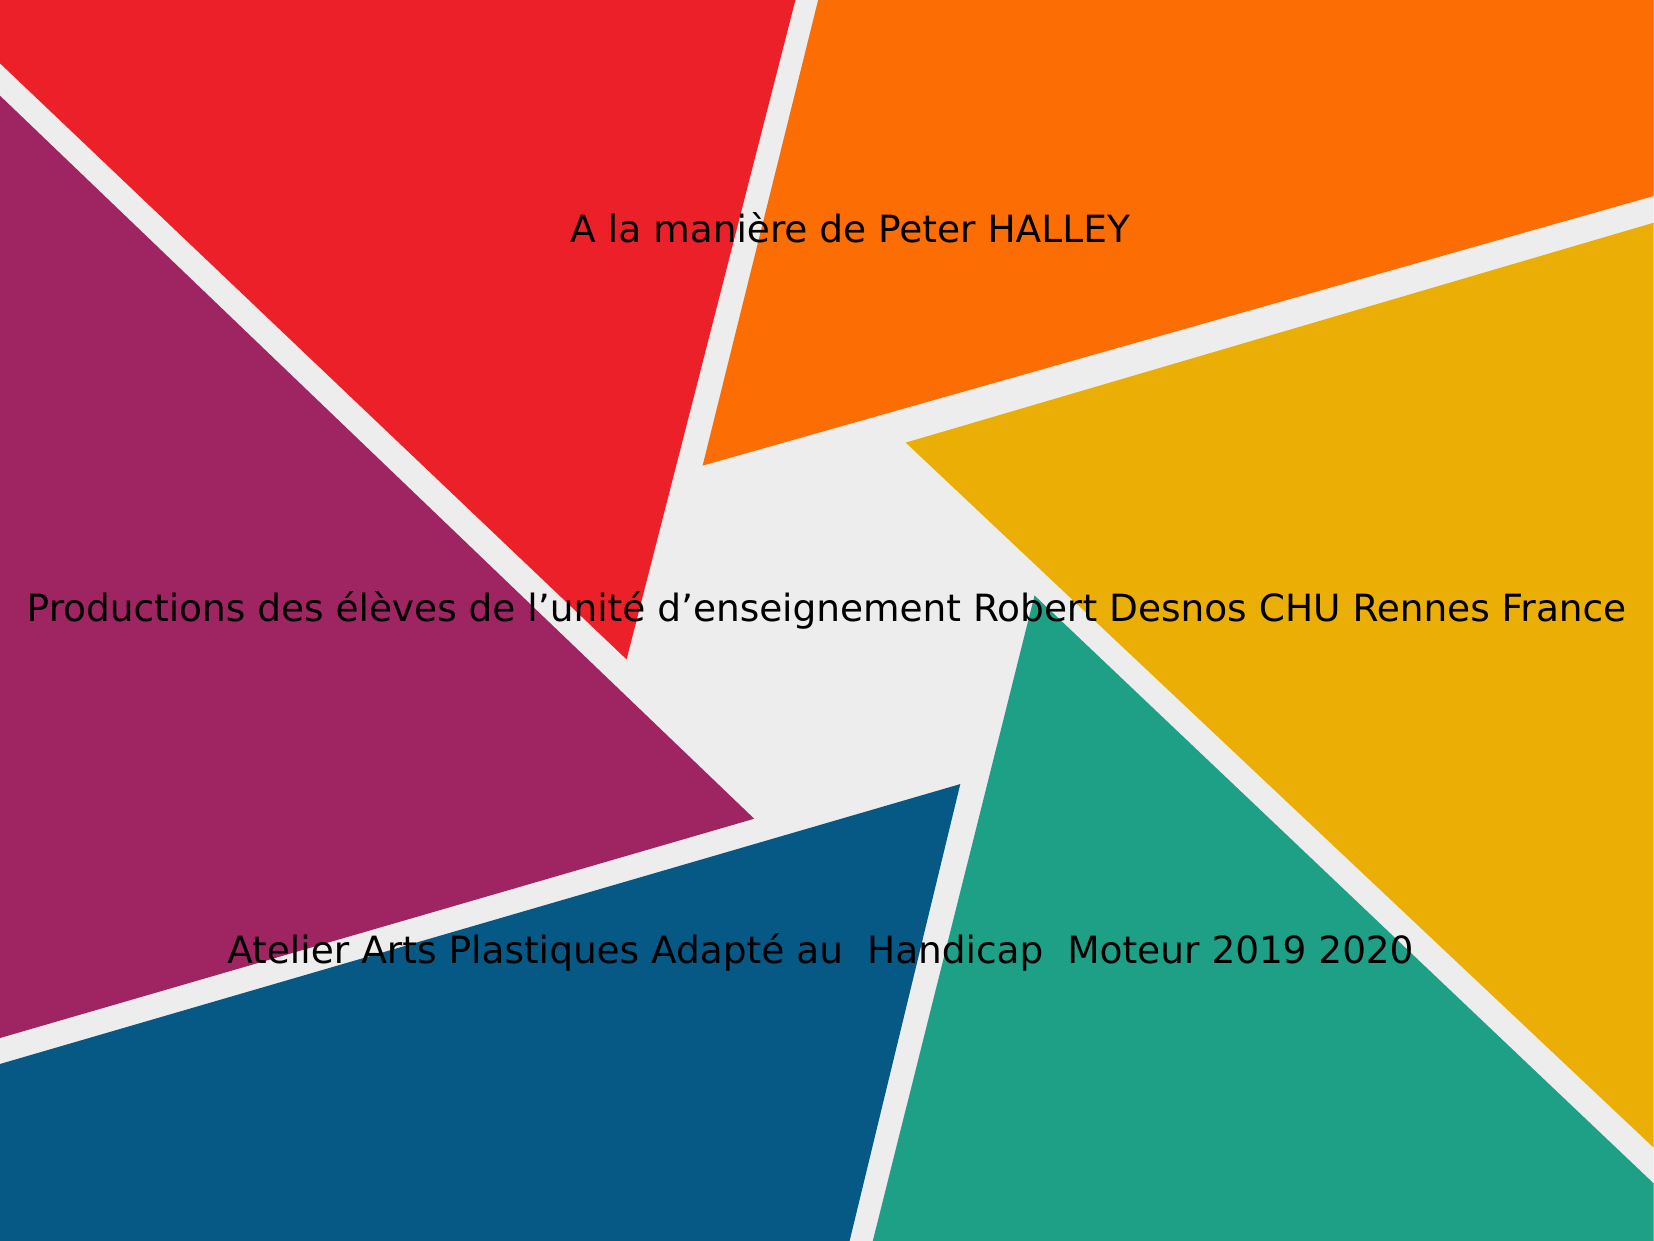

A la manière de Peter HALLEY
Productions des élèves de l’unité d’enseignement Robert Desnos CHU Rennes France
Atelier Arts Plastiques Adapté au Handicap Moteur 2019 2020